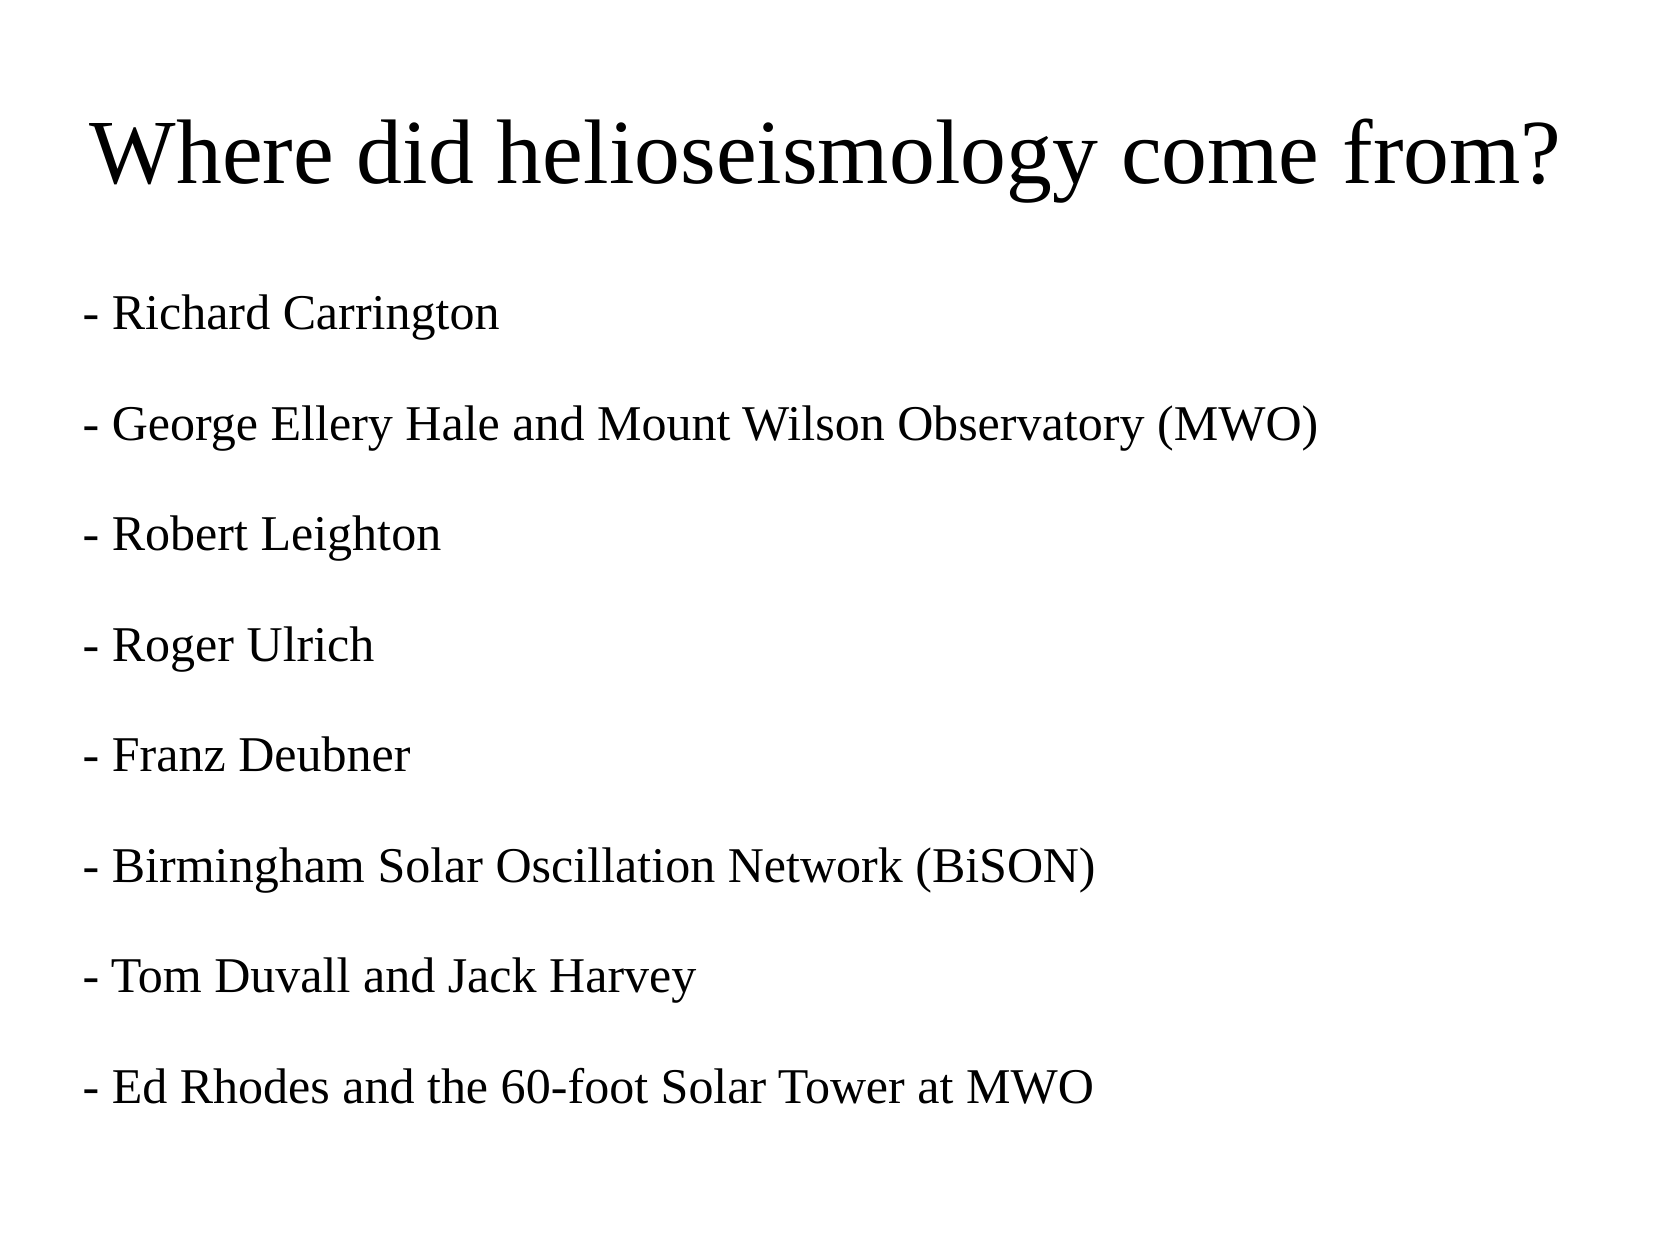

Where did helioseismology come from?
# - Richard Carrington
- George Ellery Hale and Mount Wilson Observatory (MWO)
- Robert Leighton
- Roger Ulrich
- Franz Deubner
- Birmingham Solar Oscillation Network (BiSON)
- Tom Duvall and Jack Harvey
- Ed Rhodes and the 60-foot Solar Tower at MWO